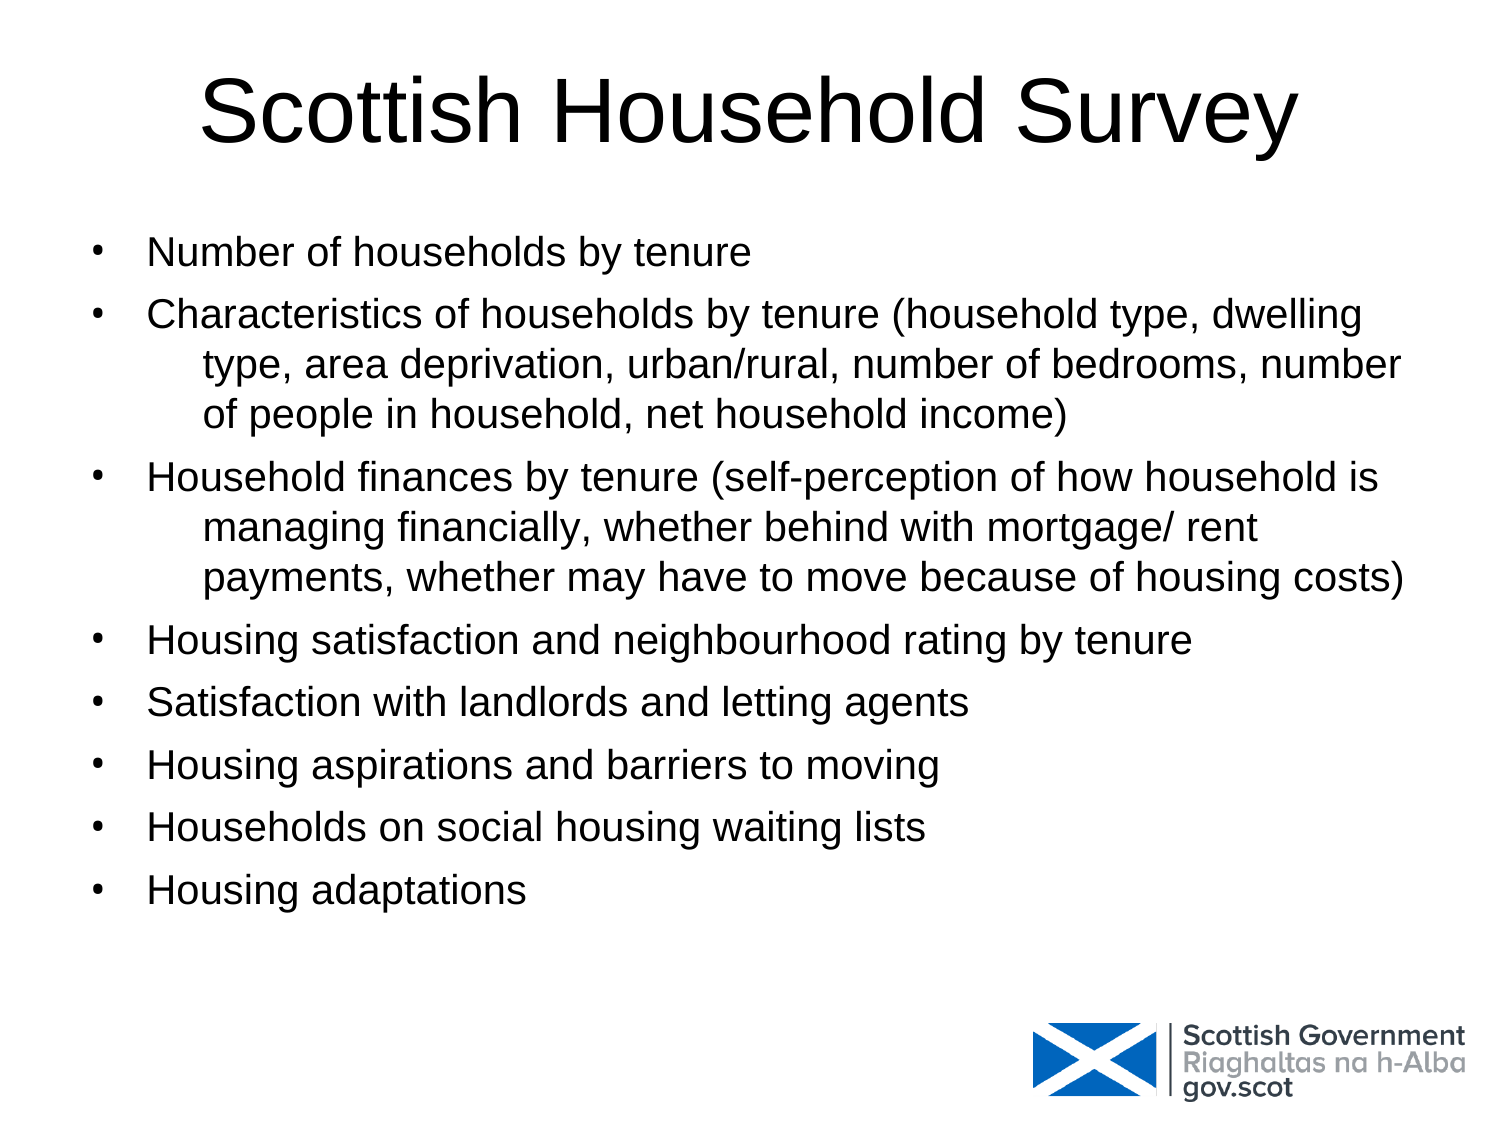

Scottish Household Survey
# Number of households by tenure
Characteristics of households by tenure (household type, dwelling type, area deprivation, urban/rural, number of bedrooms, number of people in household, net household income)
Household finances by tenure (self-perception of how household is managing financially, whether behind with mortgage/ rent payments, whether may have to move because of housing costs)
Housing satisfaction and neighbourhood rating by tenure
Satisfaction with landlords and letting agents
Housing aspirations and barriers to moving
Households on social housing waiting lists
Housing adaptations